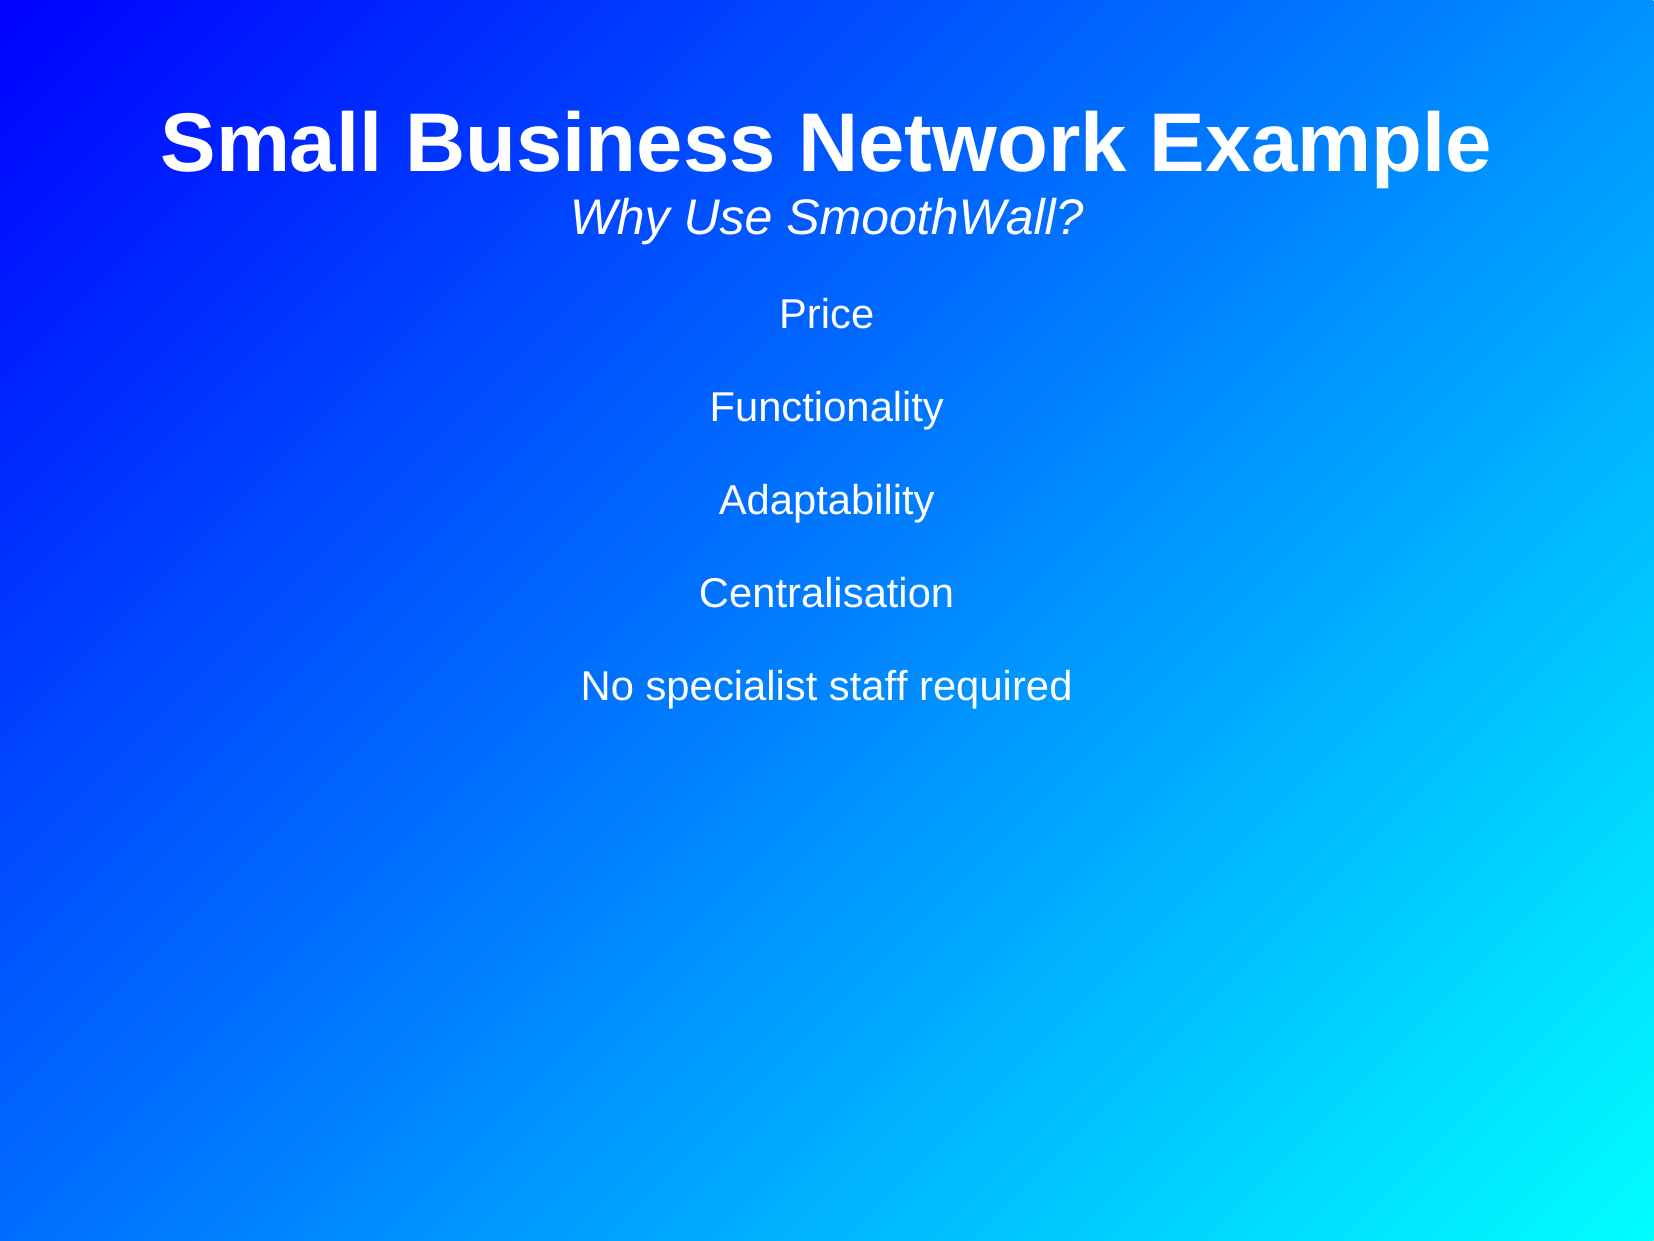

Small Business Network Example
Why Use SmoothWall?
Price
Functionality
Adaptability
Centralisation
No specialist staff required